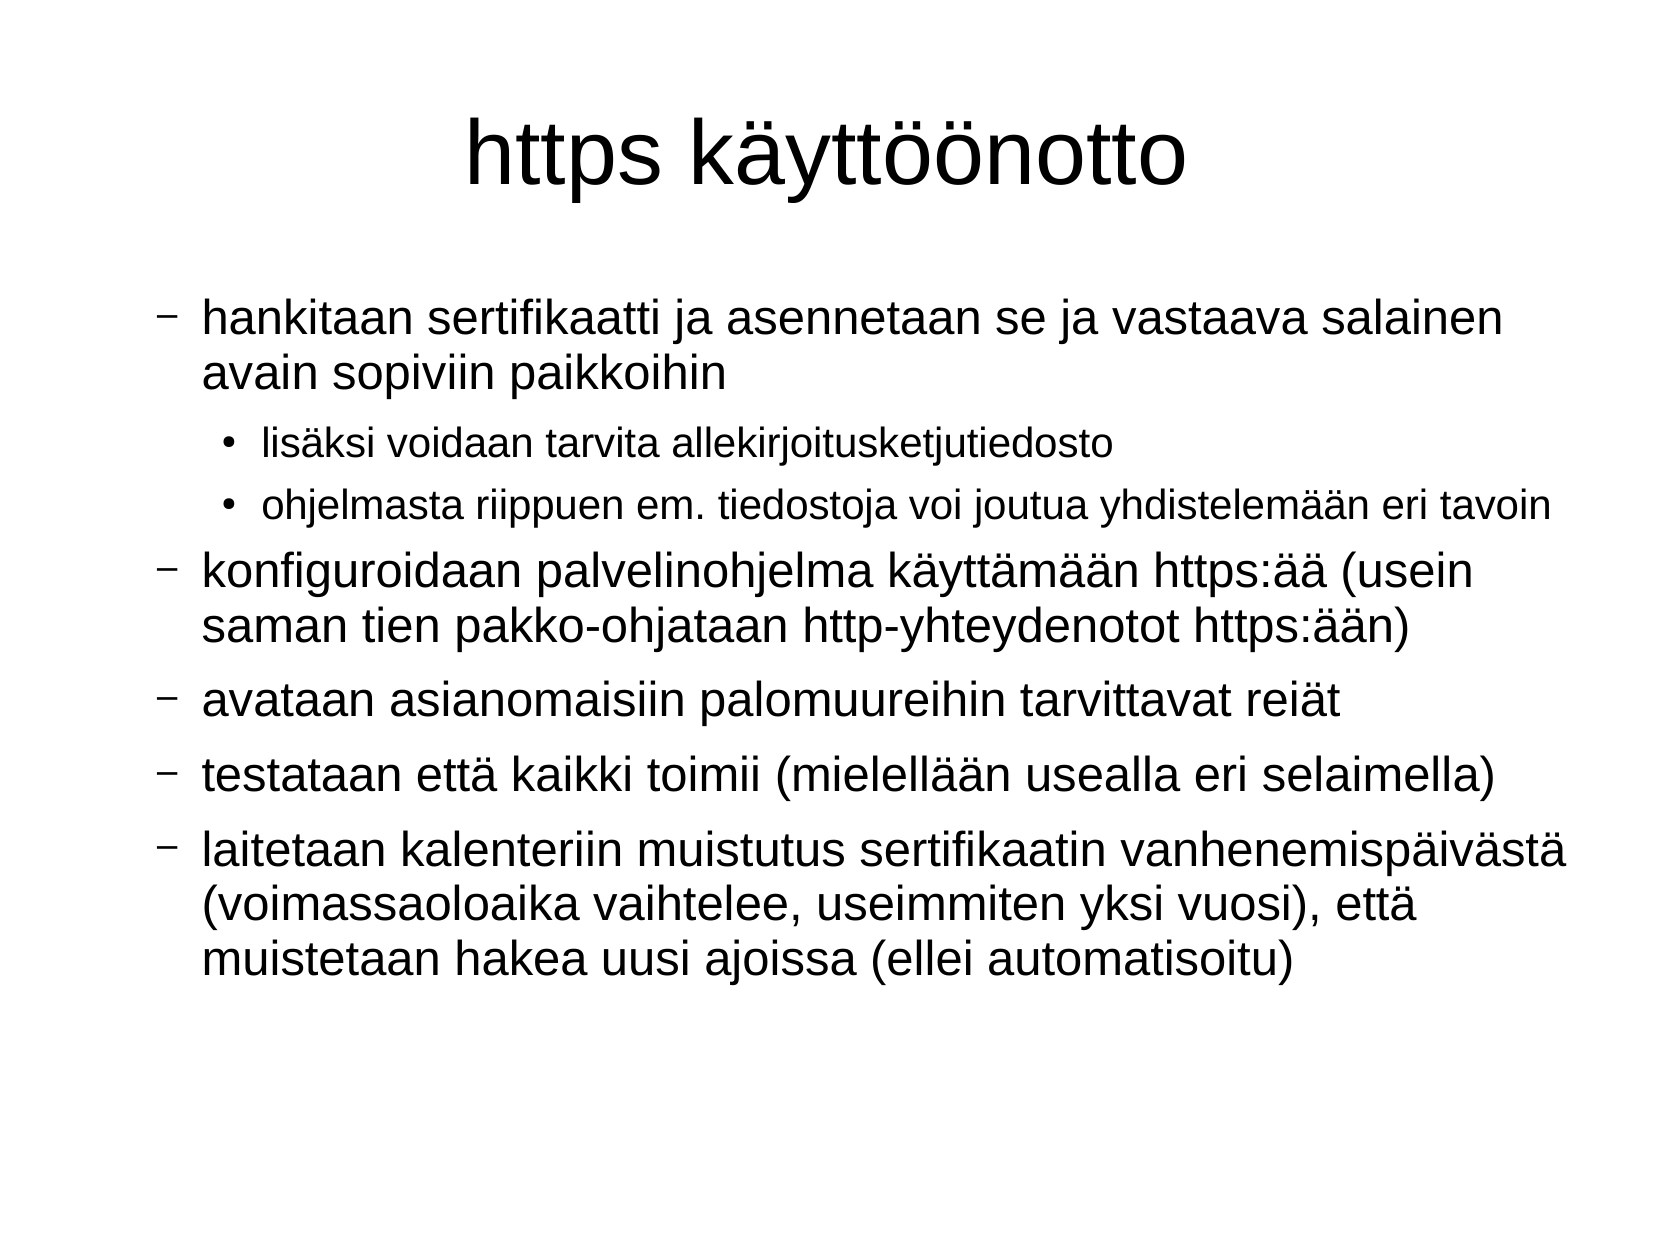

# https käyttöönotto
hankitaan sertifikaatti ja asennetaan se ja vastaava salainen avain sopiviin paikkoihin
lisäksi voidaan tarvita allekirjoitusketjutiedosto
ohjelmasta riippuen em. tiedostoja voi joutua yhdistelemään eri tavoin
konfiguroidaan palvelinohjelma käyttämään https:ää (usein saman tien pakko-ohjataan http-yhteydenotot https:ään)
avataan asianomaisiin palomuureihin tarvittavat reiät
testataan että kaikki toimii (mielellään usealla eri selaimella)
laitetaan kalenteriin muistutus sertifikaatin vanhenemispäivästä (voimassaoloaika vaihtelee, useimmiten yksi vuosi), että muistetaan hakea uusi ajoissa (ellei automatisoitu)